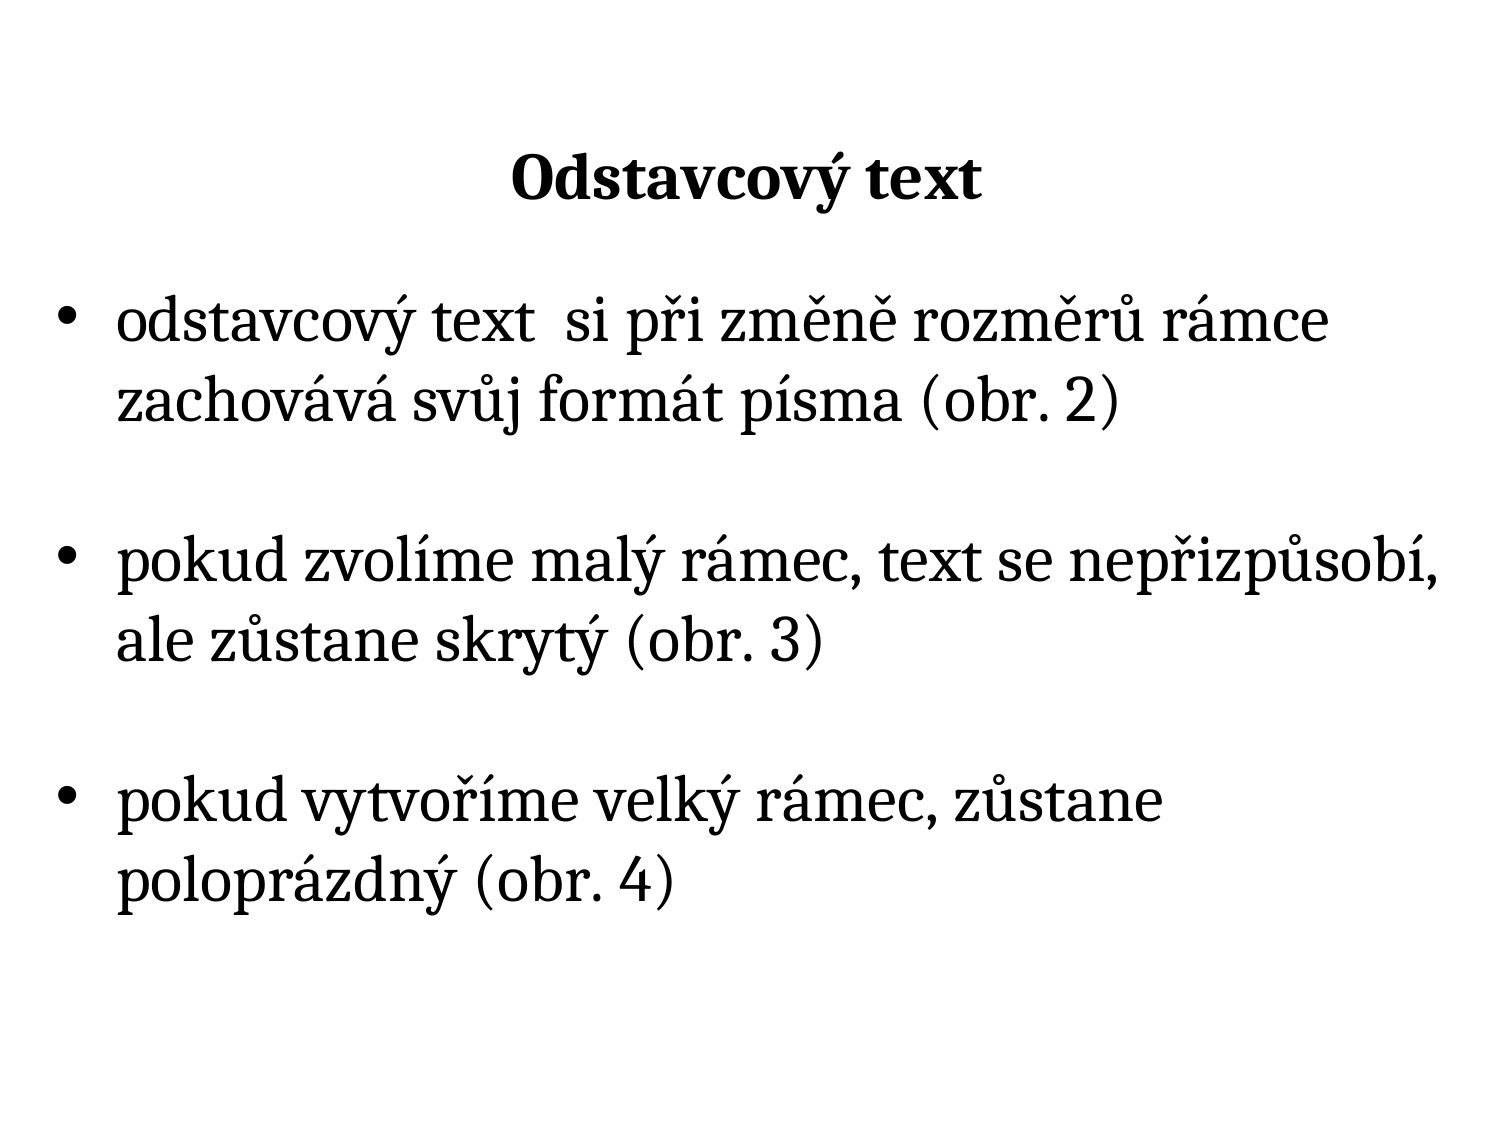

Odstavcový text
odstavcový text si při změně rozměrů rámce zachovává svůj formát písma (obr. 2)
pokud zvolíme malý rámec, text se nepřizpůsobí, ale zůstane skrytý (obr. 3)
pokud vytvoříme velký rámec, zůstane poloprázdný (obr. 4)